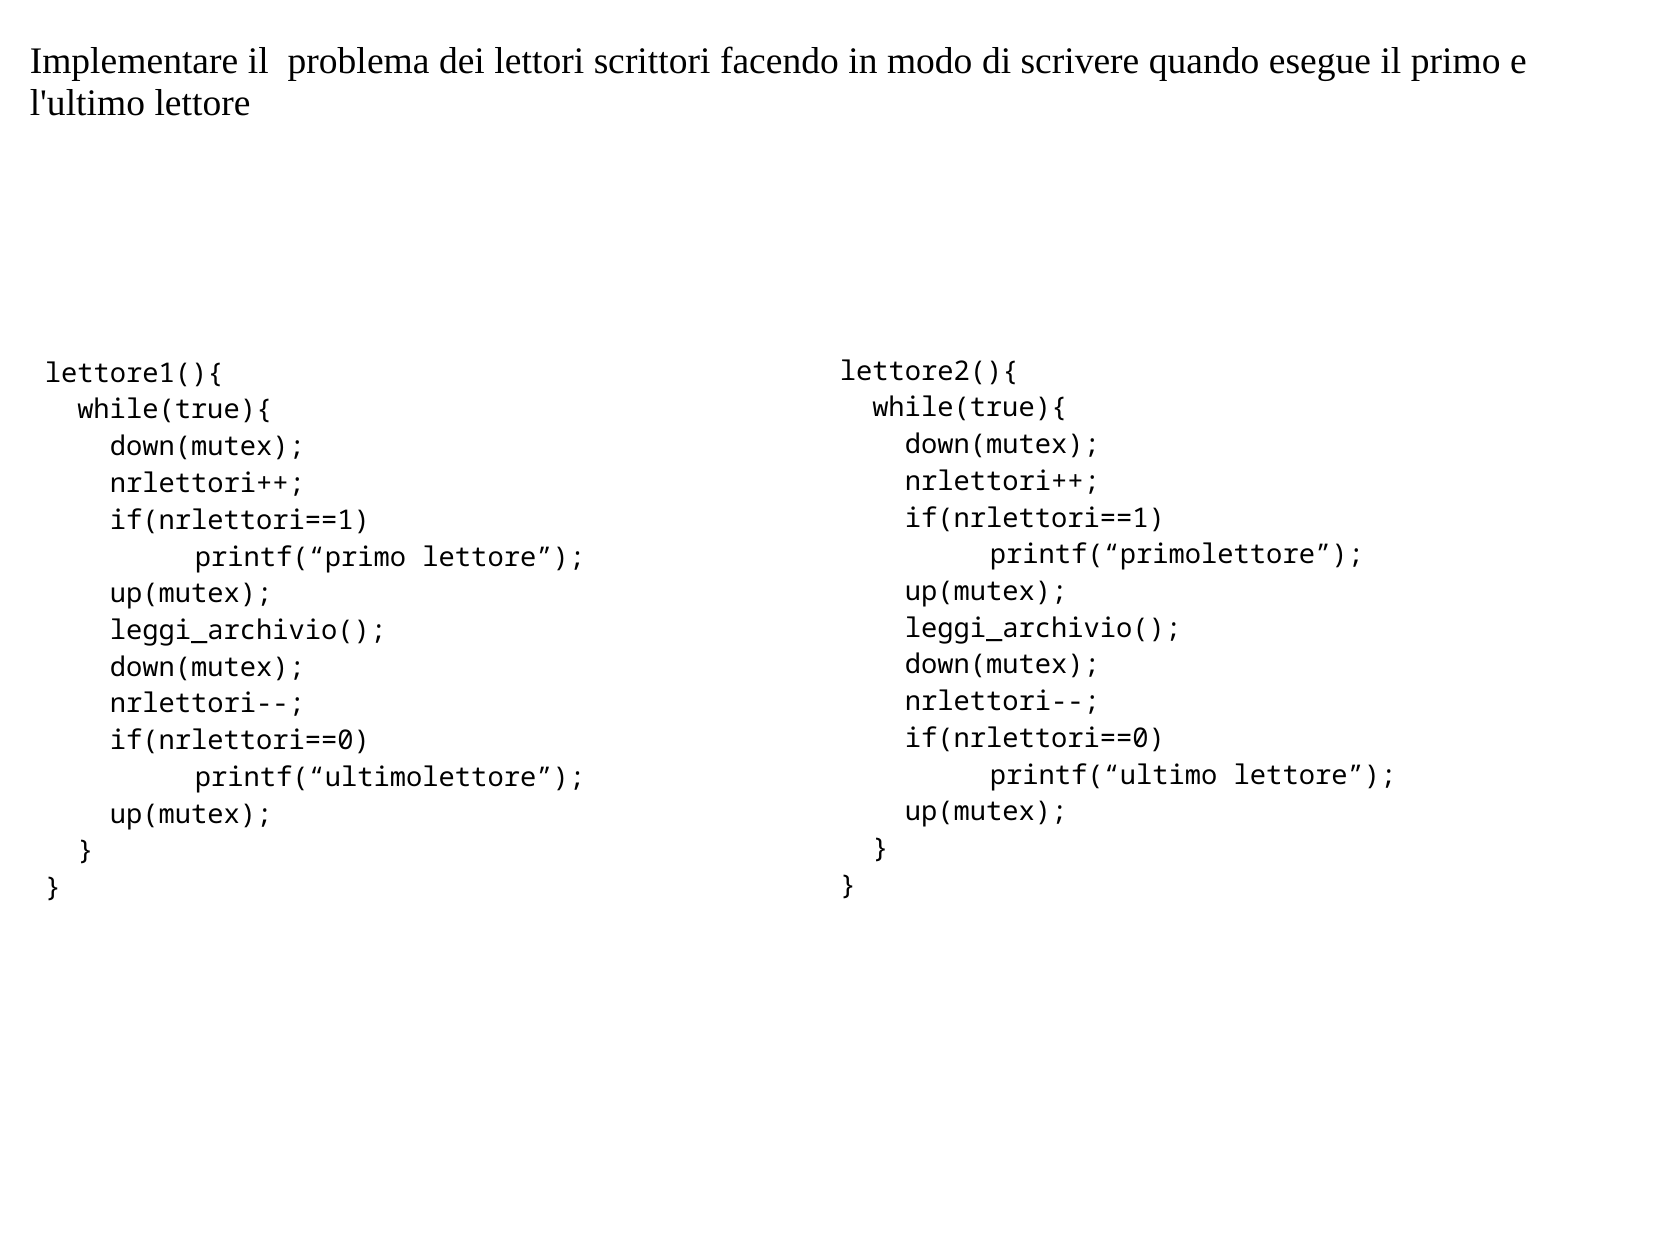

Implementare il problema dei lettori scrittori facendo in modo di scrivere quando esegue il primo e l'ultimo lettore
lettore2(){
 while(true){
 down(mutex);
 nrlettori++;
 if(nrlettori==1)
 	printf(“primolettore”);
 up(mutex);
 leggi_archivio();
 down(mutex);
 nrlettori--;
 if(nrlettori==0)
 		printf(“ultimo lettore”);
 up(mutex);
 }
}
lettore1(){
 while(true){
 down(mutex);
 nrlettori++;
 if(nrlettori==1)
 	printf(“primo lettore”);
 up(mutex);
 leggi_archivio();
 down(mutex);
 nrlettori--;
 if(nrlettori==0)
 	printf(“ultimolettore”);
 up(mutex);
 }
}